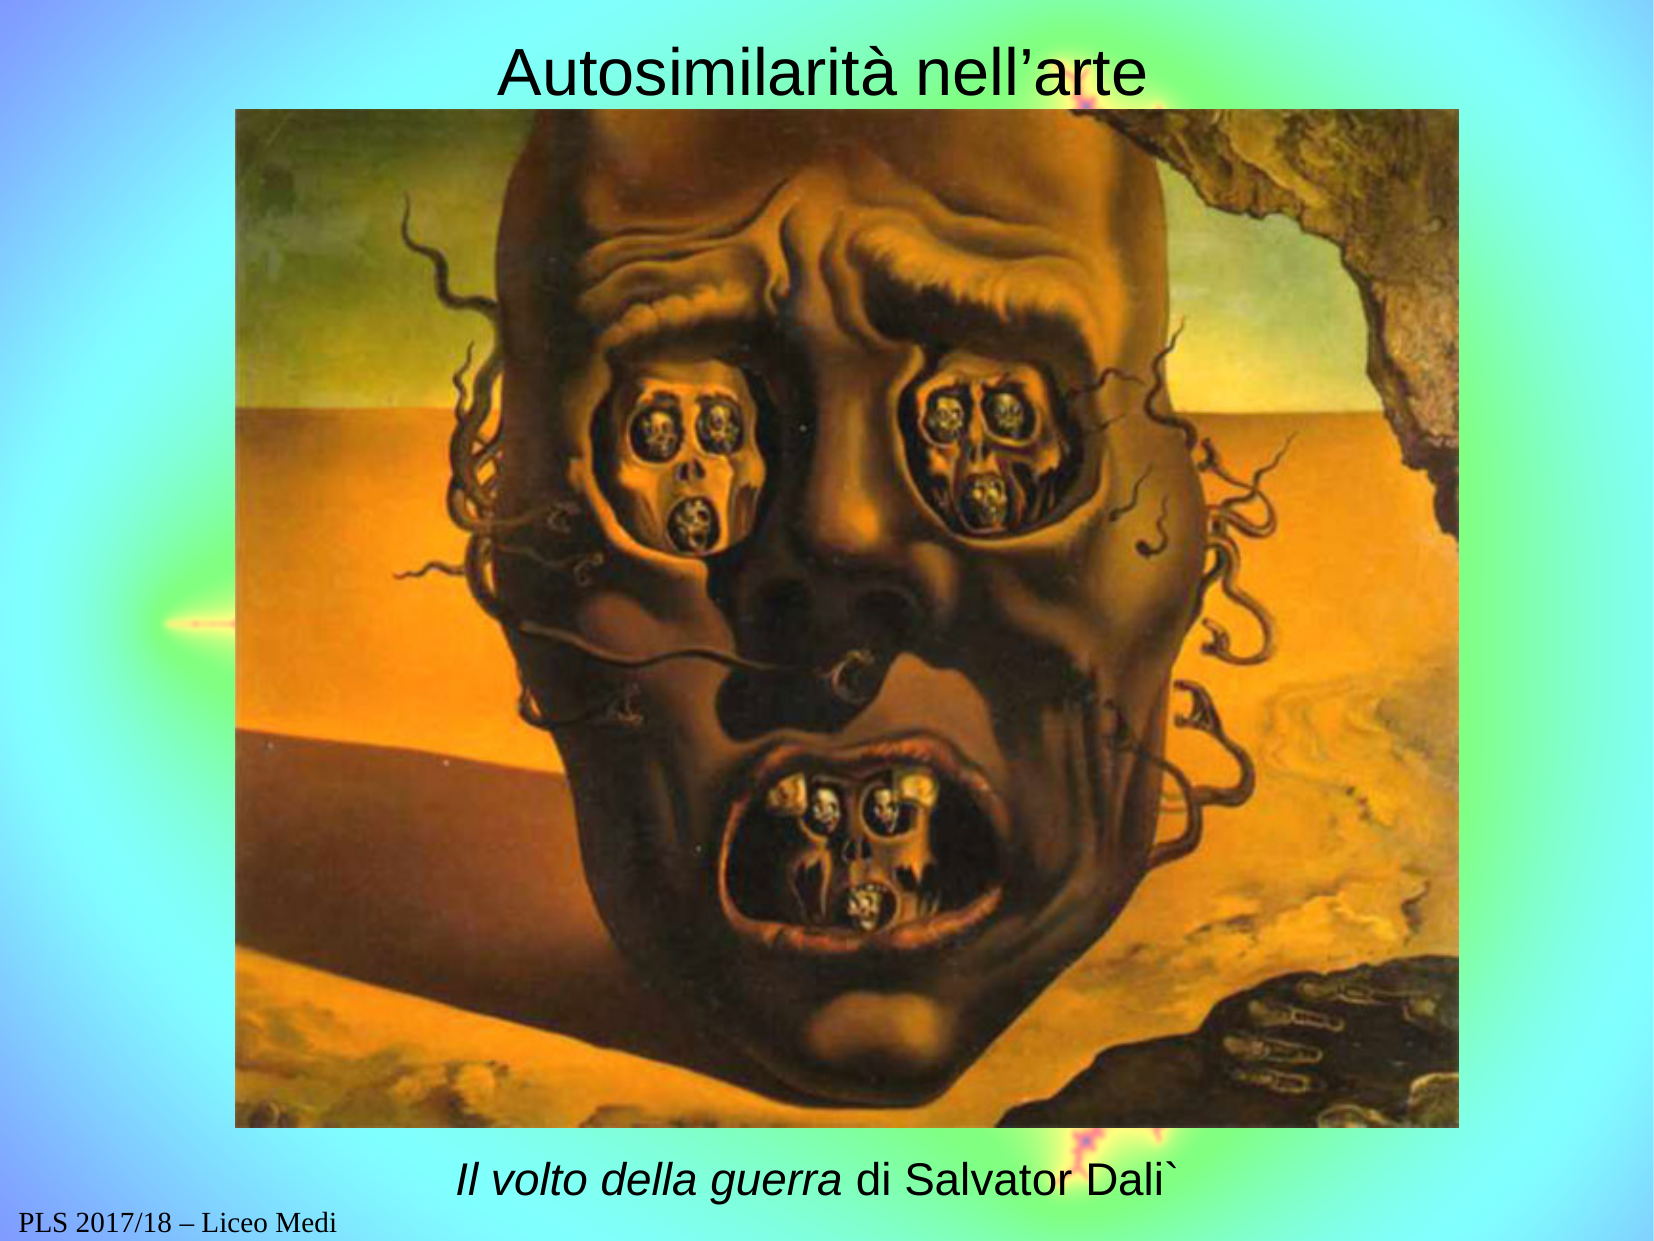

# Autosimilarità nell’arte
Il volto della guerra di Salvator Dali`